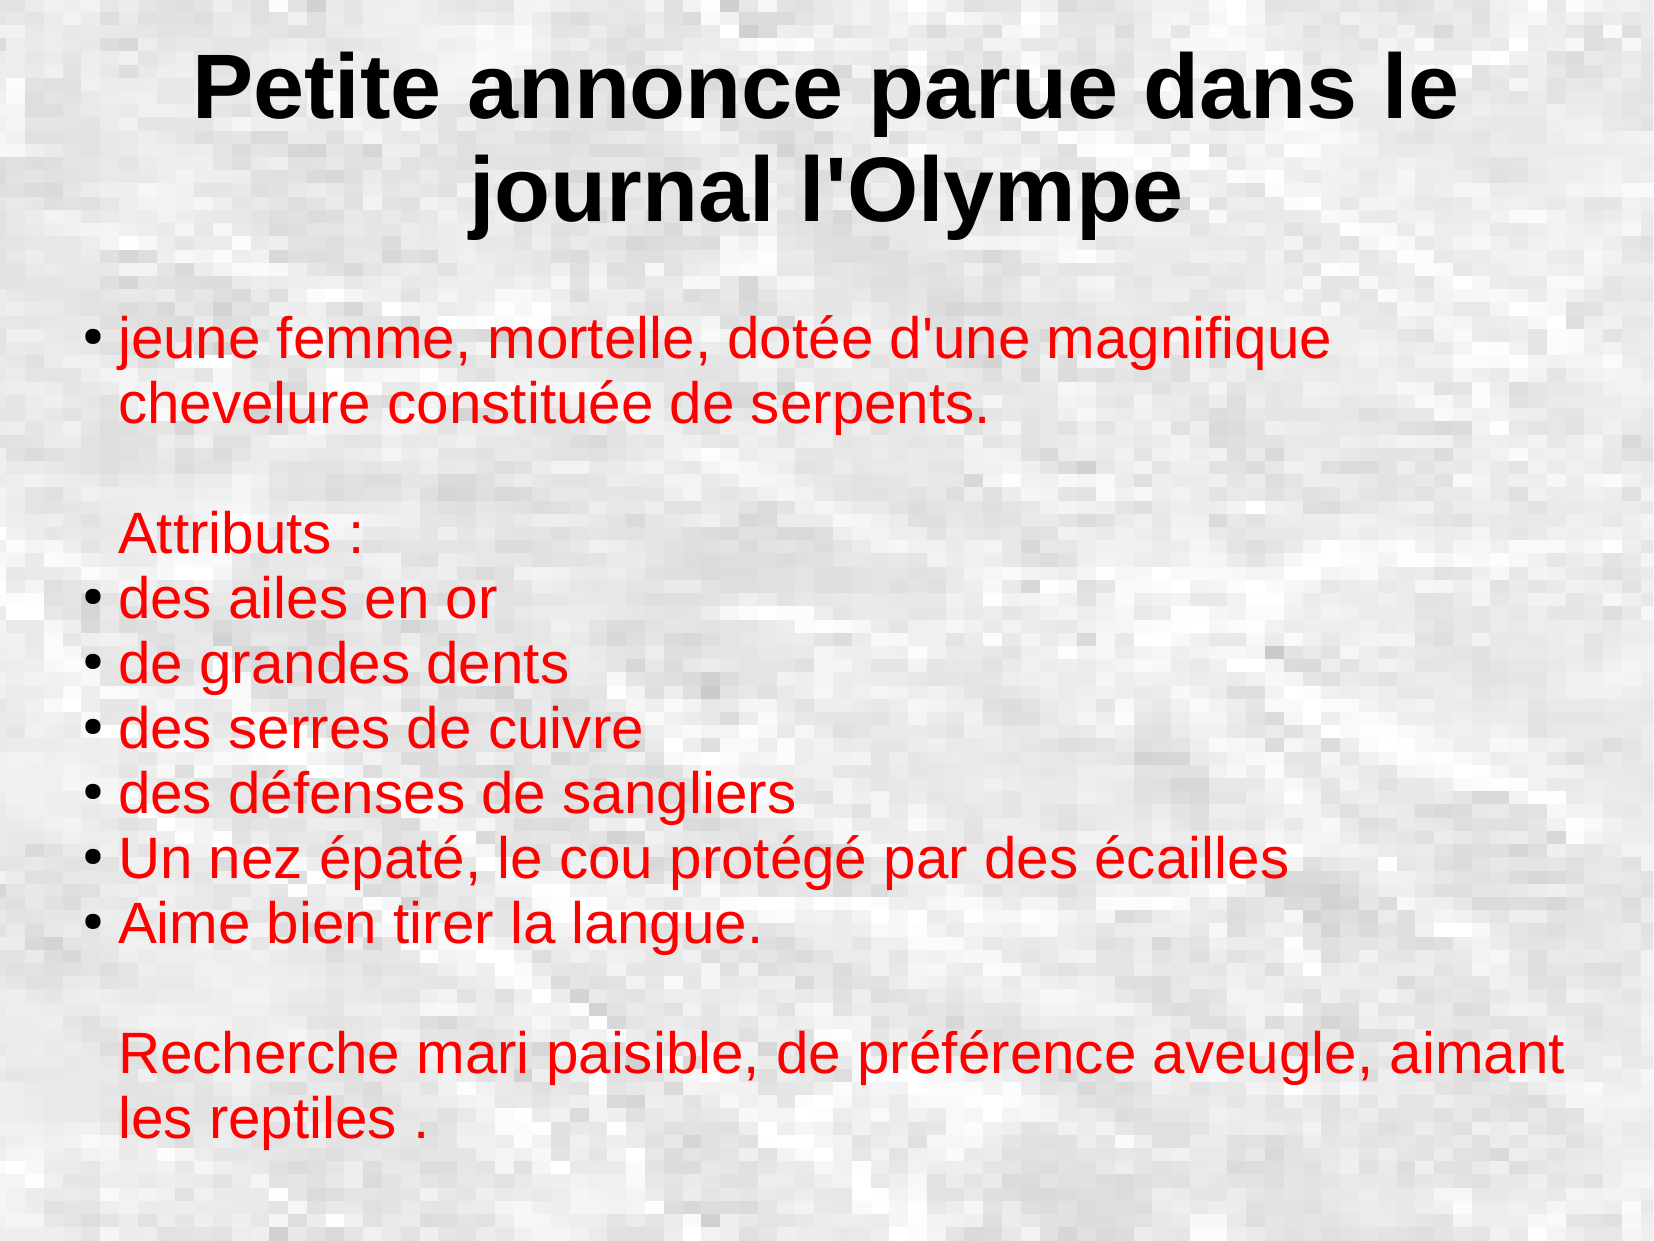

# Petite annonce parue dans le journal l'Olympe
jeune femme, mortelle, dotée d'une magnifique chevelure constituée de serpents.
Attributs :
des ailes en or
de grandes dents
des serres de cuivre
des défenses de sangliers
Un nez épaté, le cou protégé par des écailles
Aime bien tirer la langue.
Recherche mari paisible, de préférence aveugle, aimant les reptiles .